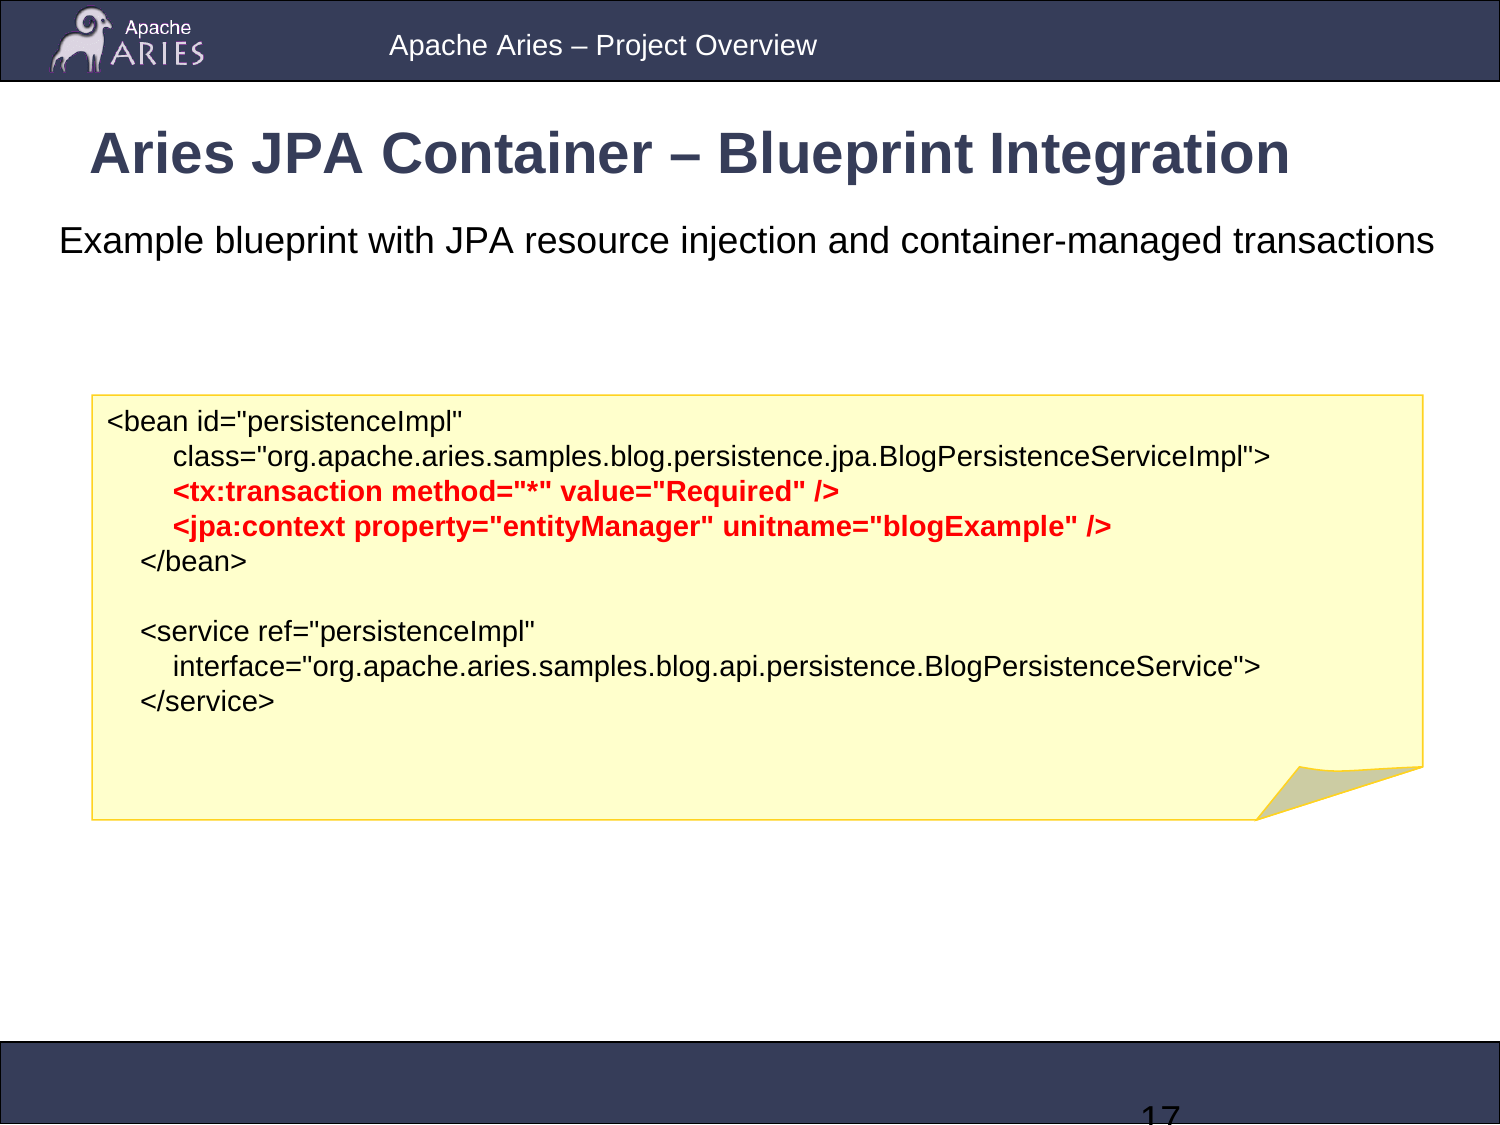

# Aries JPA Container – Blueprint Integration
Example blueprint with JPA resource injection and container-managed transactions
<bean id="persistenceImpl"
 class="org.apache.aries.samples.blog.persistence.jpa.BlogPersistenceServiceImpl">
 <tx:transaction method="*" value="Required" />
 <jpa:context property="entityManager" unitname="blogExample" />
 </bean>
 <service ref="persistenceImpl"
 interface="org.apache.aries.samples.blog.api.persistence.BlogPersistenceService">
 </service>
17